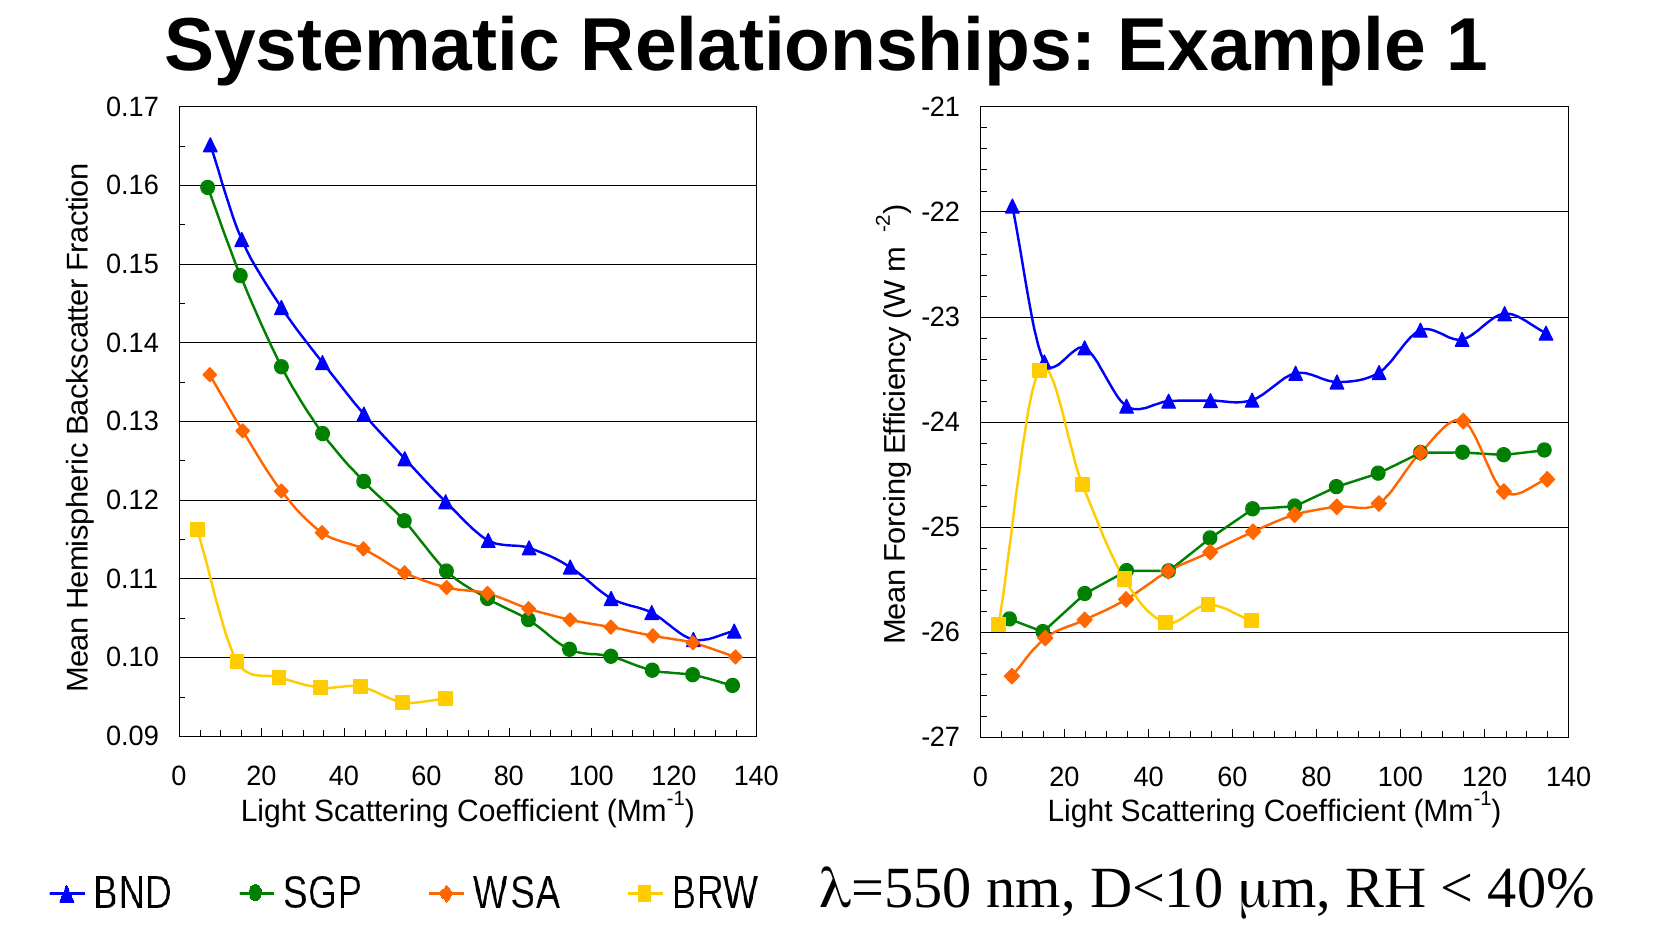

# Systematic Relationships: Example 1
=550 nm, D<10 m, RH < 40%